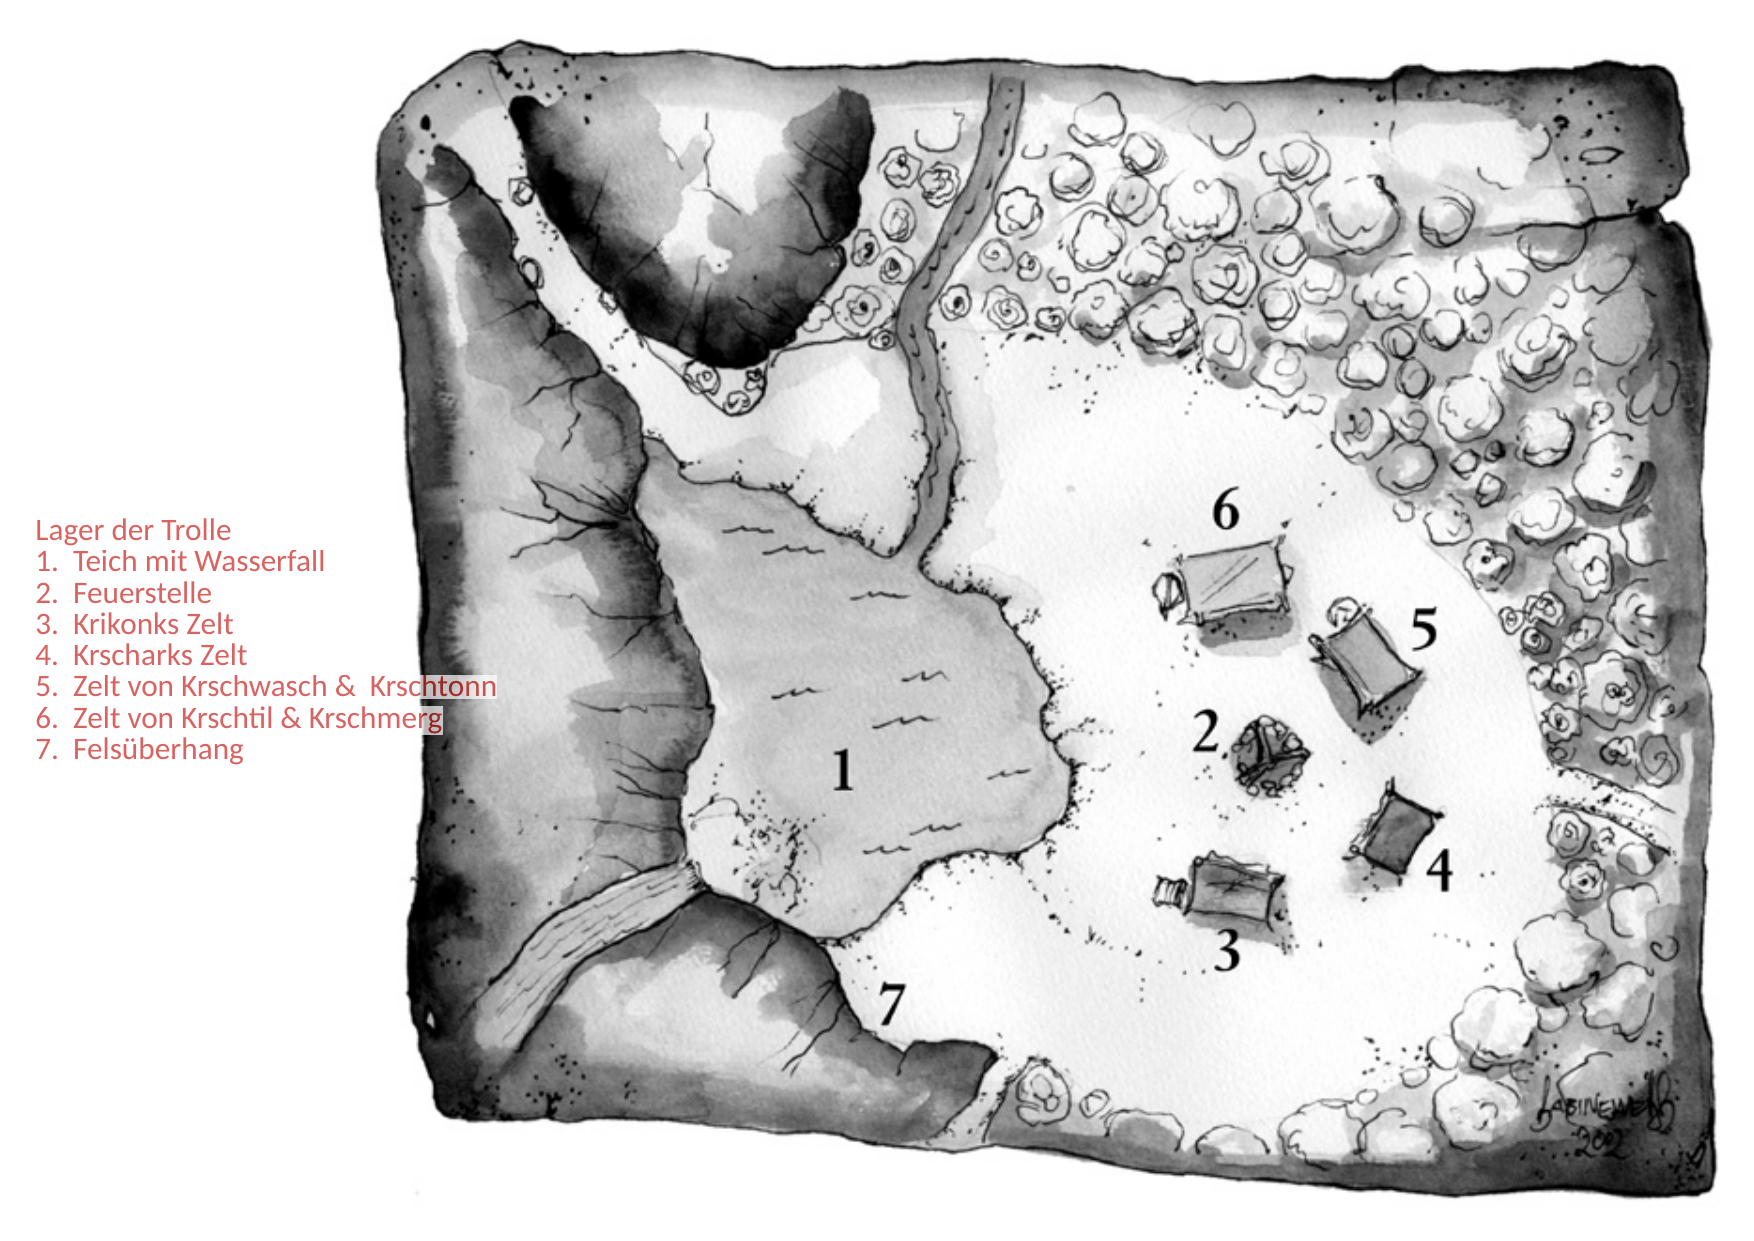

Lager der Trolle
1. Teich mit Wasserfall
2. Feuerstelle
3. Krikonks Zelt
4. Krscharks Zelt
5. Zelt von Krschwasch & Krschtonn
6. Zelt von Krschtil & Krschmerg
7. Felsüberhang